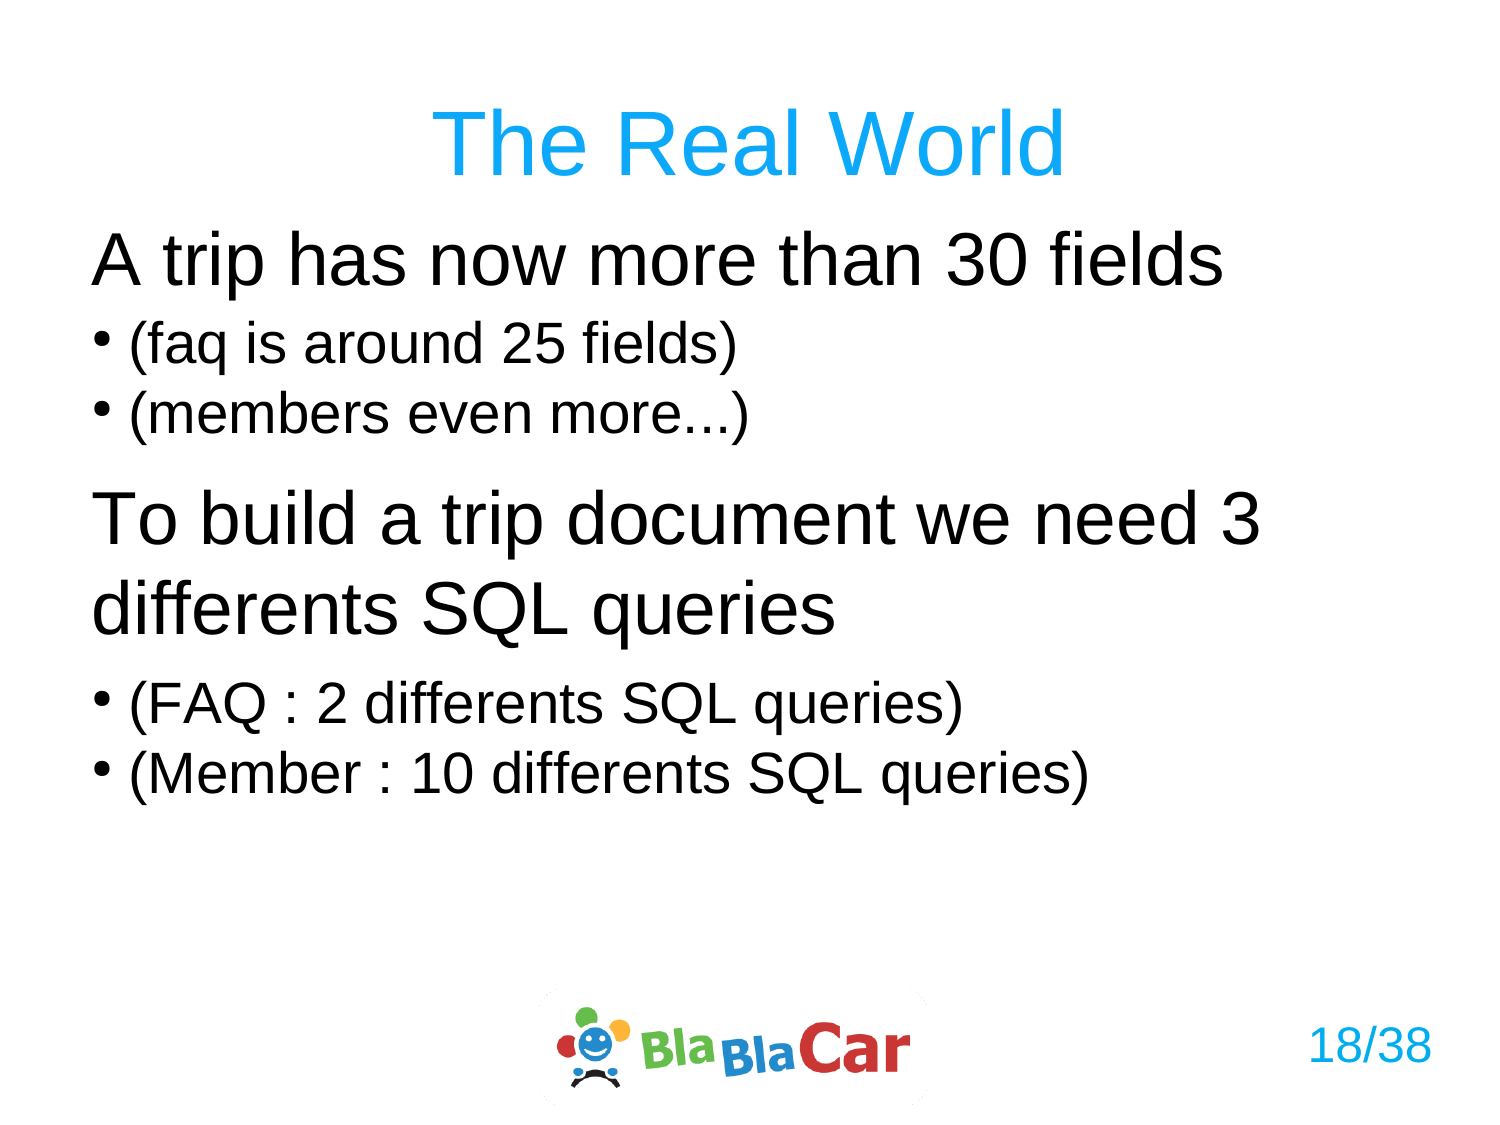

# The Real World
A trip has now more than 30 fields
 (faq is around 25 fields)
 (members even more...)
To build a trip document we need 3 differents SQL queries
 (FAQ : 2 differents SQL queries)
 (Member : 10 differents SQL queries)